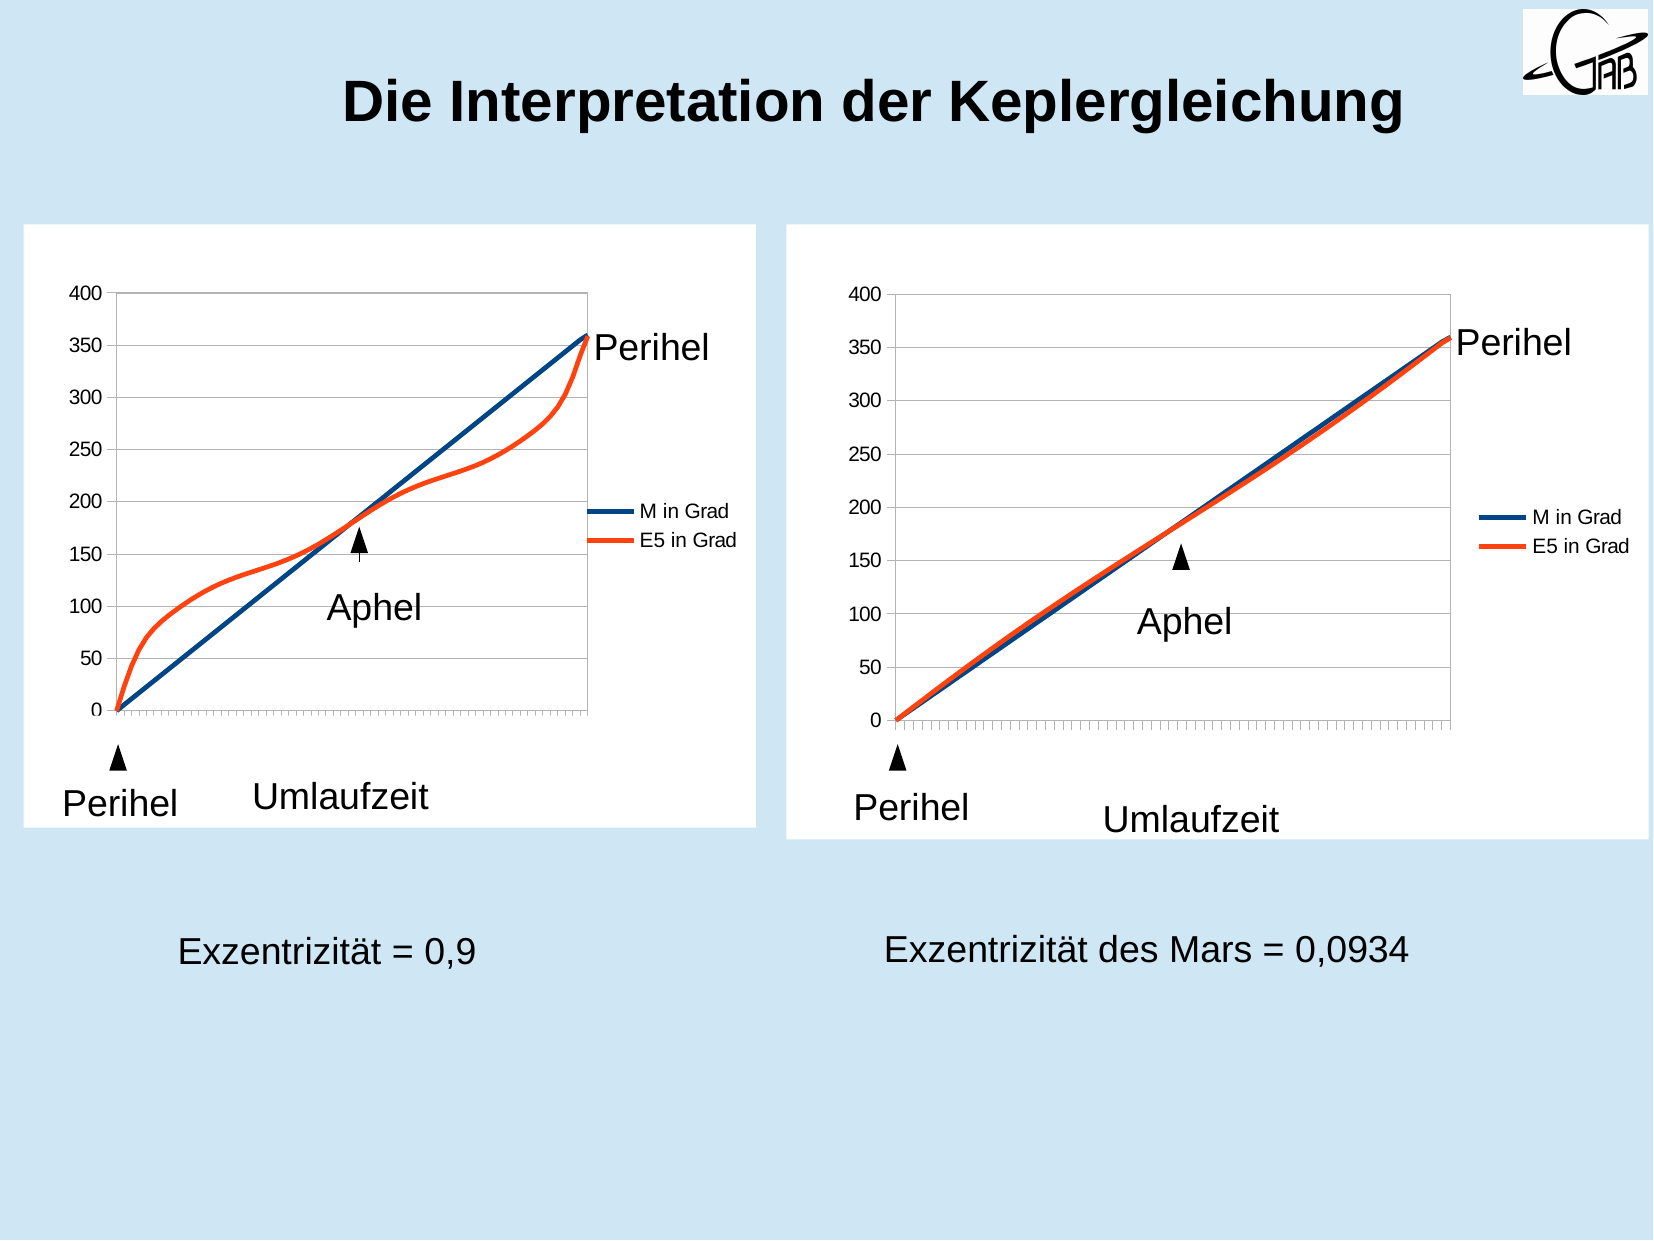

# Die Interpretation der Keplergleichung
### Chart
| Category | M in Grad | E5 in Grad |
|---|---|---|
| 1 | 0.0 | 0.0 |
| 2 | 5.72952807787065 | 22.8887805900828 |
| 3 | 11.4590561557413 | 42.8970870172391 |
| 4 | 17.188584233612 | 58.5812762630843 |
| 5 | 22.9181123114826 | 70.1725608188627 |
| 6 | 28.6476403893533 | 78.7997710417909 |
| 7 | 34.3771684672239 | 85.6402179744095 |
| 8 | 40.1066965450946 | 91.5170943707995 |
| 9 | 45.8362246229652 | 96.8743511136461 |
| 10 | 51.5657527008359 | 101.895081801147 |
| 11 | 57.2952807787065 | 106.620992488896 |
| 12 | 63.0248088565772 | 111.033327469504 |
| 13 | 68.7543369344478 | 115.099991320611 |
| 14 | 74.4838650123185 | 118.800683644333 |
| 15 | 80.2133930901891 | 122.138211745611 |
| 16 | 85.9429211680598 | 125.140904089344 |
| 17 | 91.6724492459304 | 127.859639916604 |
| 18 | 97.4019773238011 | 130.362262821856 |
| 19 | 103.131505401672 | 132.72731084104 |
| 20 | 108.861033479542 | 135.038088299814 |
| 21 | 114.590561557413 | 137.377404531186 |
| 22 | 120.320089635284 | 139.822962273265 |
| 23 | 126.049617713154 | 142.443336108543 |
| 24 | 131.779145791025 | 145.294575698376 |
| 25 | 137.508673868896 | 148.417554596606 |
| 26 | 143.238201946766 | 151.836196485863 |
| 27 | 148.967730024637 | 155.556654660627 |
| 28 | 154.697258102508 | 159.567441981524 |
| 29 | 160.426786180378 | 163.840448530201 |
| 30 | 166.156314258249 | 168.33275778712 |
| 31 | 171.88584233612 | 172.989167208459 |
| 32 | 177.61537041399 | 177.745311556719 |
| 33 | 183.344898491861 | 182.531260797326 |
| 34 | 189.074426569732 | 187.27542167925 |
| 35 | 194.803954647602 | 191.908532825508 |
| 36 | 200.533482725473 | 196.367529095131 |
| 37 | 206.263010803343 | 200.599070381362 |
| 38 | 211.992538881214 | 204.562571562347 |
| 39 | 217.722066959085 | 208.232611348092 |
| 40 | 223.451595036955 | 211.600620736542 |
| 41 | 229.181123114826 | 214.675757308996 |
| 42 | 234.910651192697 | 217.48487853922 |
| 43 | 240.640179270567 | 220.071559106901 |
| 44 | 246.369707348438 | 222.494162216097 |
| 45 | 252.099235426309 | 224.823053098028 |
| 46 | 257.828763504179 | 227.137090286003 |
| 47 | 263.55829158205 | 229.519505489596 |
| 48 | 269.287819659921 | 232.053188424518 |
| 49 | 275.017347737791 | 234.815309764459 |
| 50 | 280.746875815662 | 237.87129795915 |
| 51 | 286.476403893533 | 241.268588971241 |
| 52 | 292.205931971403 | 245.031319531084 |
| 53 | 297.935460049274 | 249.158048657352 |
| 54 | 303.664988127145 | 253.62539822938 |
| 55 | 309.394516205015 | 258.401284935344 |
| 56 | 315.124044282886 | 263.473061803727 |
| 57 | 320.853572360757 | 268.899453220675 |
| 58 | 326.583100438627 | 274.898190451521 |
| 59 | 332.312628516498 | 281.970140800511 |
| 60 | 338.042156594369 | 291.007014081477 |
| 61 | 343.771684672239 | 303.219604888817 |
| 62 | 349.50121275011 | 319.653744805523 |
| 63 | 355.23074082798 | 340.297226414388 |
| 64 | 359.814363290277 | 358.726547784026 |Perihel
Aphel
Umlaufzeit
Perihel
Exzentrizität = 0,9
### Chart
| Category | M in Grad | E5 in Grad |
|---|---|---|
| 1 | 0.0 | 0.0 |
| 2 | 5.72952807787065 | 6.30923685557581 |
| 3 | 11.4590561557413 | 12.6106189839149 |
| 4 | 17.188584233612 | 18.896481839329 |
| 5 | 22.9181123114826 | 25.1595307642668 |
| 6 | 28.6476403893533 | 31.3930008135583 |
| 7 | 34.3771684672239 | 37.5907892588682 |
| 8 | 40.1066965450946 | 43.7475559128333 |
| 9 | 45.8362246229652 | 49.8587892312076 |
| 10 | 51.5657527008359 | 55.9208388473536 |
| 11 | 57.2952807787065 | 61.9309174645186 |
| 12 | 63.0248088565772 | 67.8870766798535 |
| 13 | 68.7543369344478 | 73.7881622619139 |
| 14 | 74.4838650123185 | 79.6337546817904 |
| 15 | 80.2133930901891 | 85.424100420226 |
| 16 | 85.9429211680598 | 91.1600388980652 |
| 17 | 91.6724492459304 | 96.8429289750664 |
| 18 | 97.4019773238011 | 102.47457798568 |
| 19 | 103.131505401672 | 108.057175349244 |
| 20 | 108.861033479542 | 113.593231984864 |
| 21 | 114.590561557413 | 119.085526117706 |
| 22 | 120.320089635284 | 124.53705559097 |
| 23 | 126.049617713154 | 129.950996481164 |
| 24 | 131.779145791025 | 135.330667624933 |
| 25 | 137.508673868896 | 140.679500570069 |
| 26 | 143.238201946766 | 146.001014428947 |
| 27 | 148.967730024637 | 151.298795111871 |
| 28 | 154.697258102508 | 156.576478430075 |
| 29 | 160.426786180378 | 161.837736569744 |
| 30 | 166.156314258249 | 167.08626744248 |
| 31 | 171.88584233612 | 172.325786412294 |
| 32 | 177.61537041399 | 177.560019886294 |
| 33 | 183.344898491861 | 182.792700239631 |
| 34 | 189.074426569732 | 188.027561529469 |
| 35 | 194.803954647602 | 193.268335441796 |
| 36 | 200.533482725473 | 198.518746911403 |
| 37 | 206.263010803343 | 203.782508860218 |
| 38 | 211.992538881214 | 209.06331551119 |
| 39 | 217.722066959085 | 214.364833751109 |
| 40 | 223.451595036955 | 219.69069203212 |
| 41 | 229.181123114826 | 225.044466313493 |
| 42 | 234.910651192697 | 230.429662549074 |
| 43 | 240.640179270567 | 235.849695220231 |
| 44 | 246.369707348438 | 241.307861401736 |
| 45 | 252.099235426309 | 246.807309836822 |
| 46 | 257.828763504179 | 252.35100450242 |
| 47 | 263.55829158205 | 257.941682188139 |
| 48 | 269.287819659921 | 263.581803721626 |
| 49 | 275.017347737791 | 269.273498681373 |
| 50 | 280.746875815662 | 275.018503779166 |
| 51 | 286.476403893533 | 280.818095594997 |
| 52 | 292.205931971403 | 286.673019019639 |
| 53 | 297.935460049274 | 292.58341359185 |
| 54 | 303.664988127145 | 298.548740862591 |
| 55 | 309.394516205015 | 304.567716892007 |
| 56 | 315.124044282886 | 310.63825486045 |
| 57 | 320.853572360757 | 316.757423395052 |
| 58 | 326.583100438627 | 322.921426407904 |
| 59 | 332.312628516498 | 329.125609857119 |
| 60 | 338.042156594369 | 335.364499775868 |
| 61 | 343.771684672239 | 341.631874152611 |
| 62 | 349.50121275011 | 347.920868886149 |
| 63 | 355.23074082798 | 354.224115298992 |
| 64 | 359.814363290277 | 359.271799713621 |
Umlaufzeit
Exzentrizität des Mars = 0,0934
Perihel
Aphel
Perihel